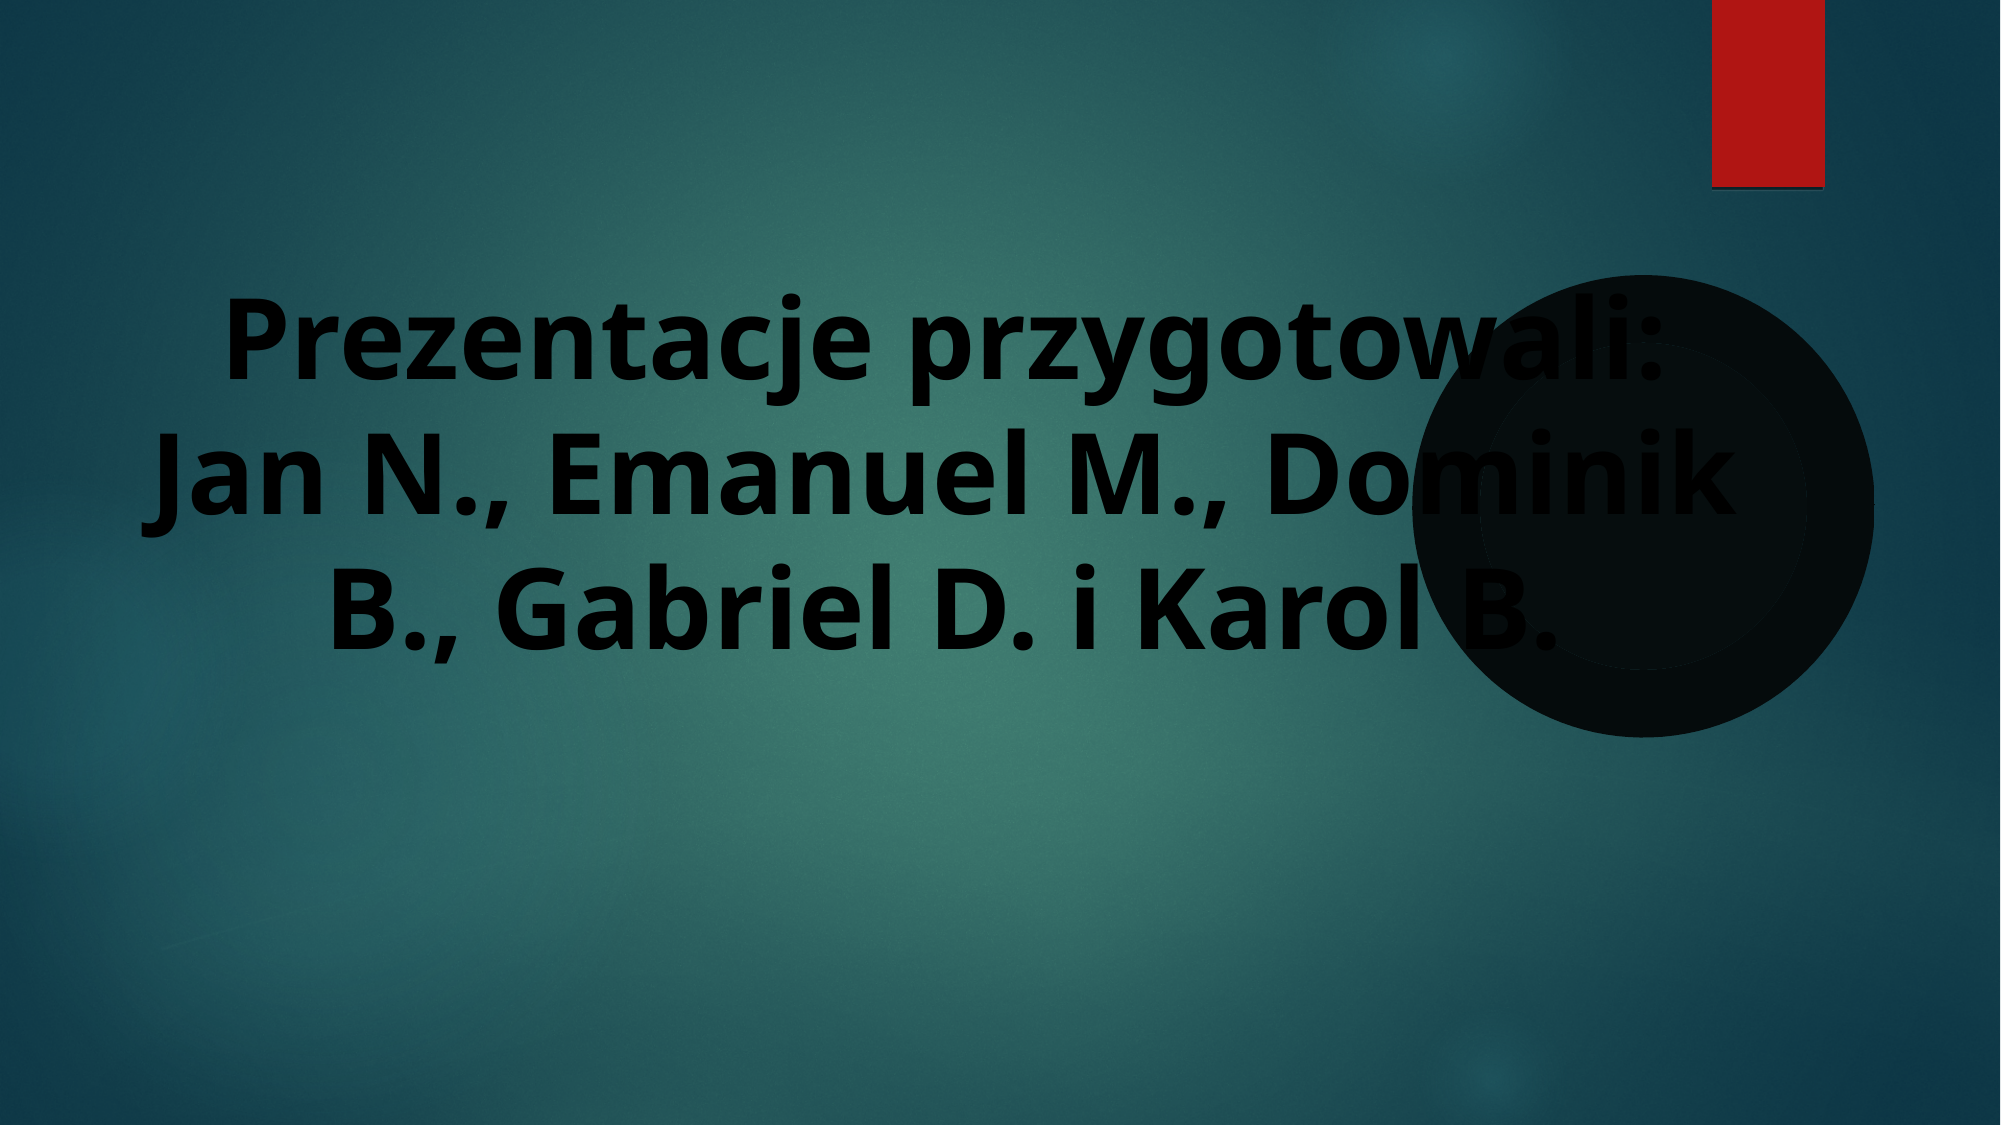

Prezentacje przygotowali:
Jan N., Emanuel M., Dominik B., Gabriel D. i Karol B.